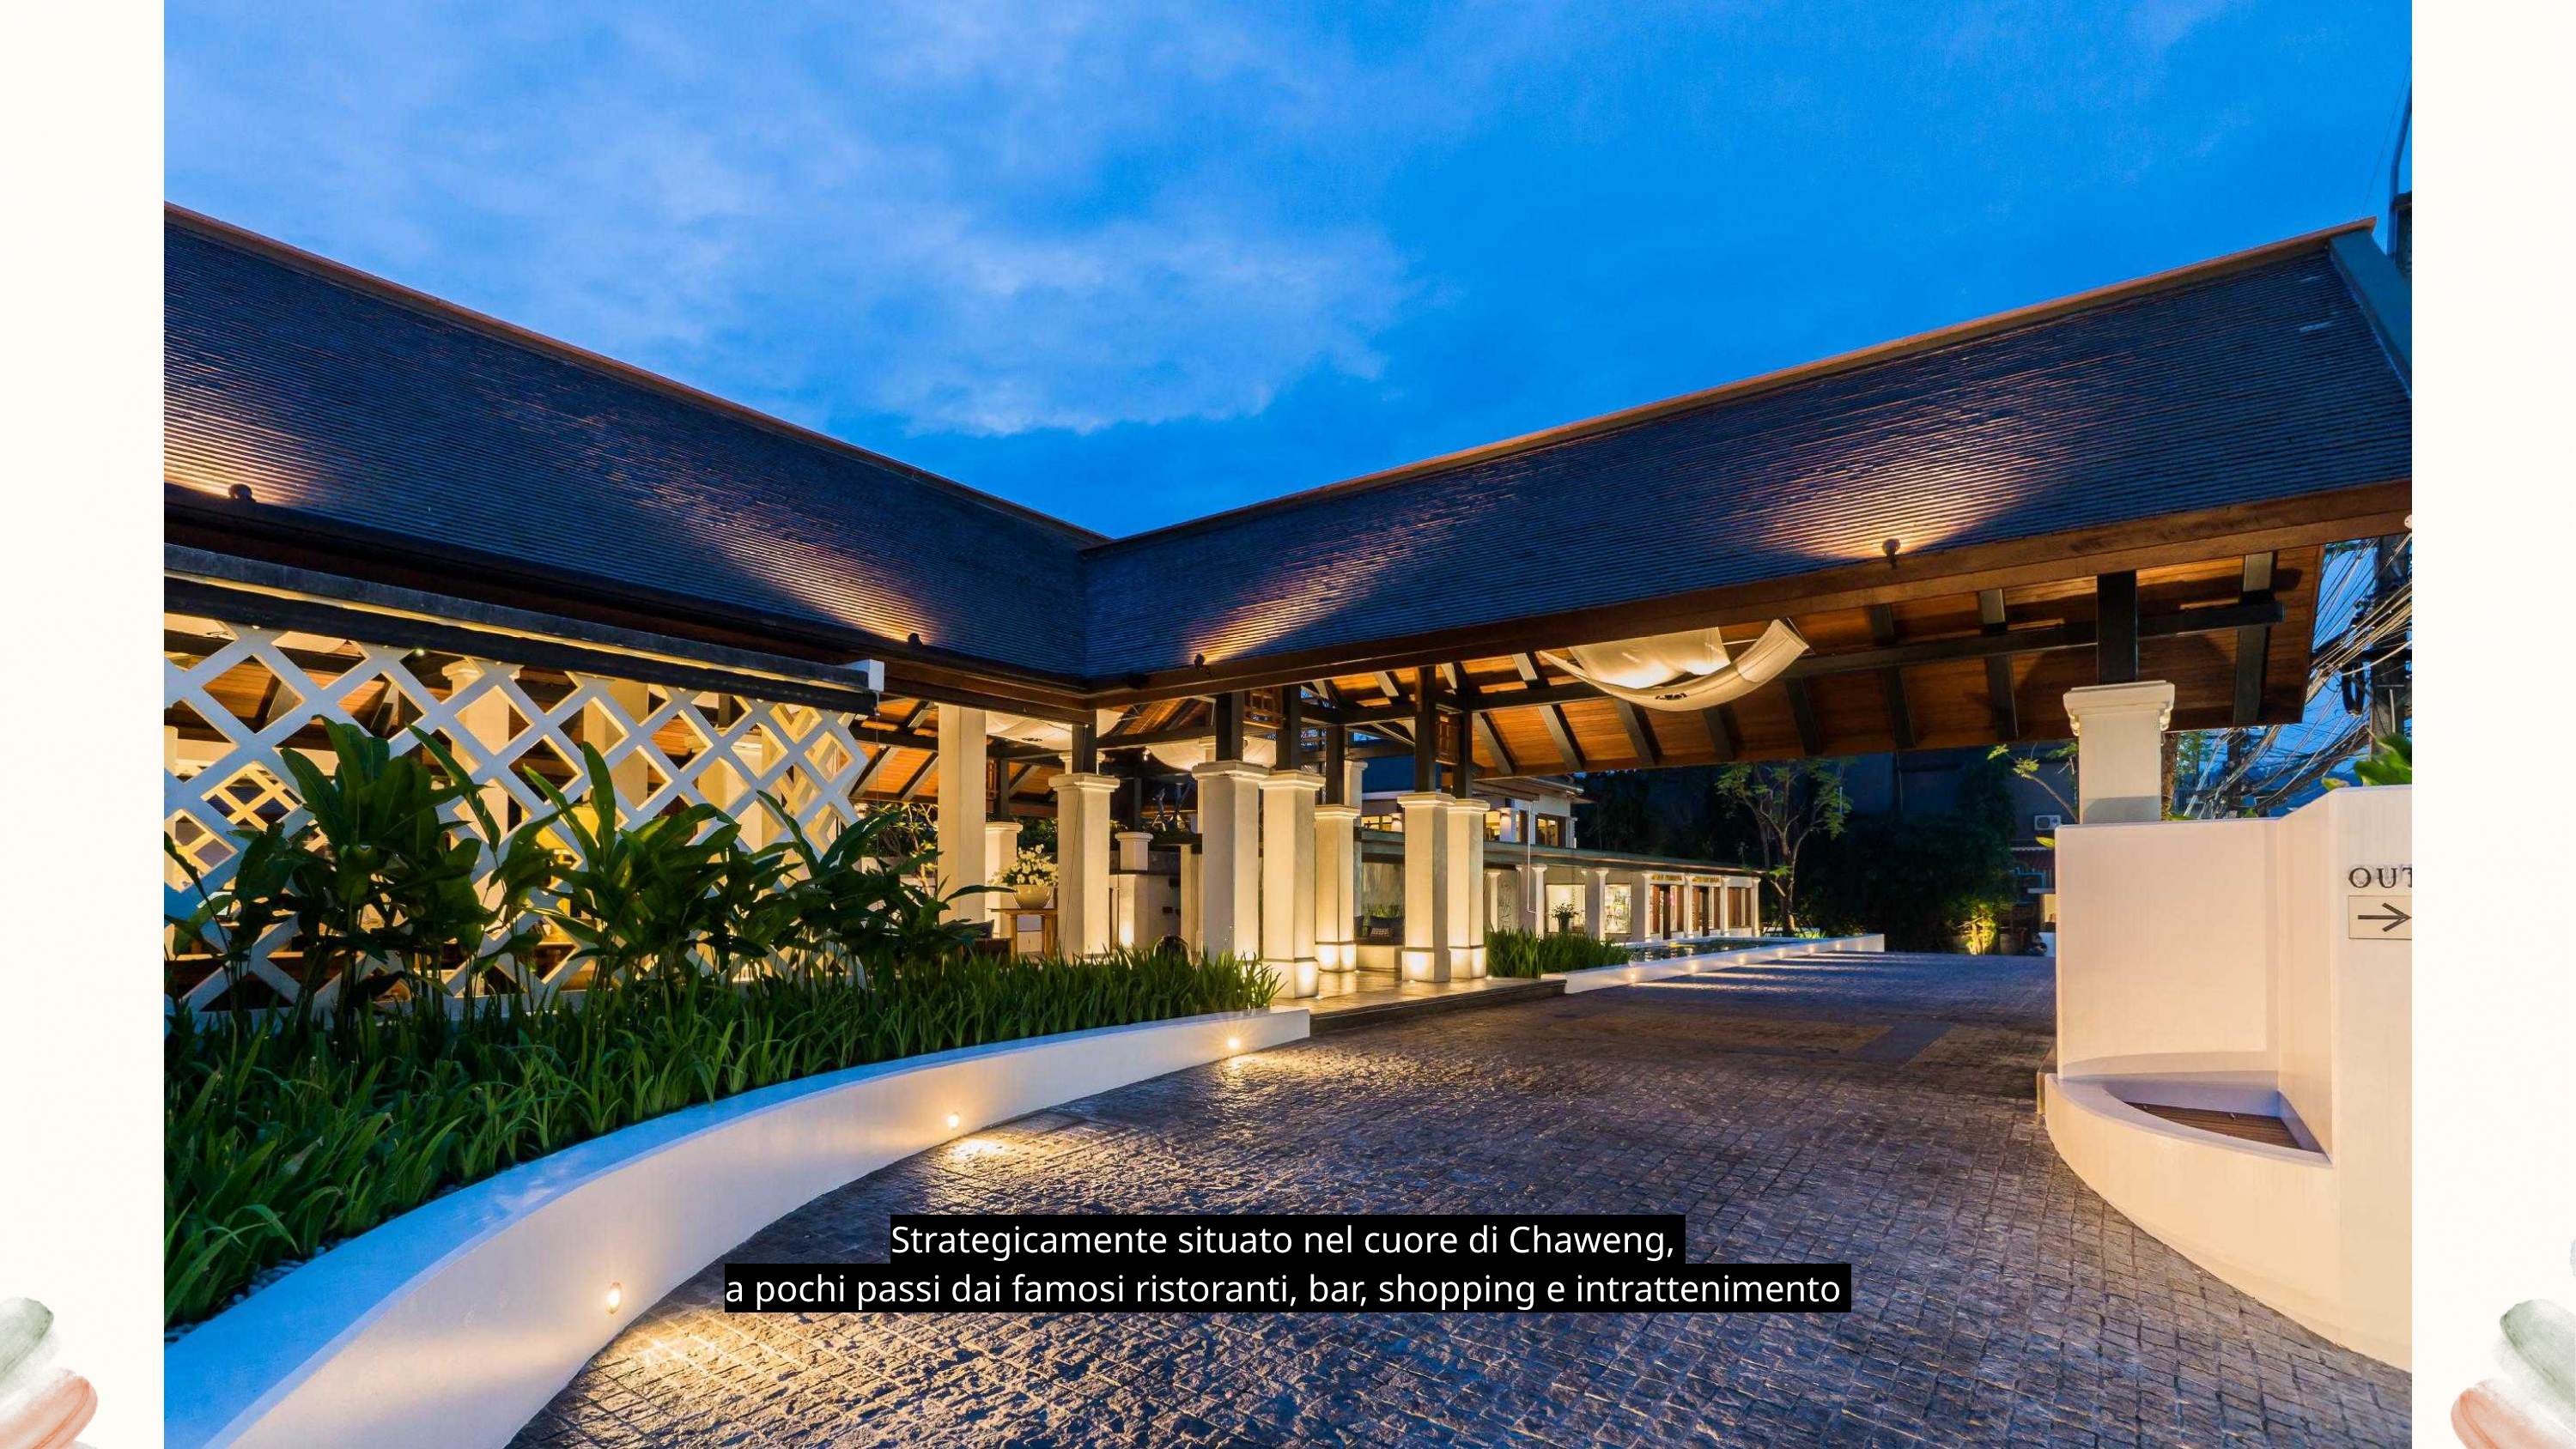

Strategicamente situato nel cuore di Chaweng,
a pochi passi dai famosi ristoranti, bar, shopping e intrattenimento